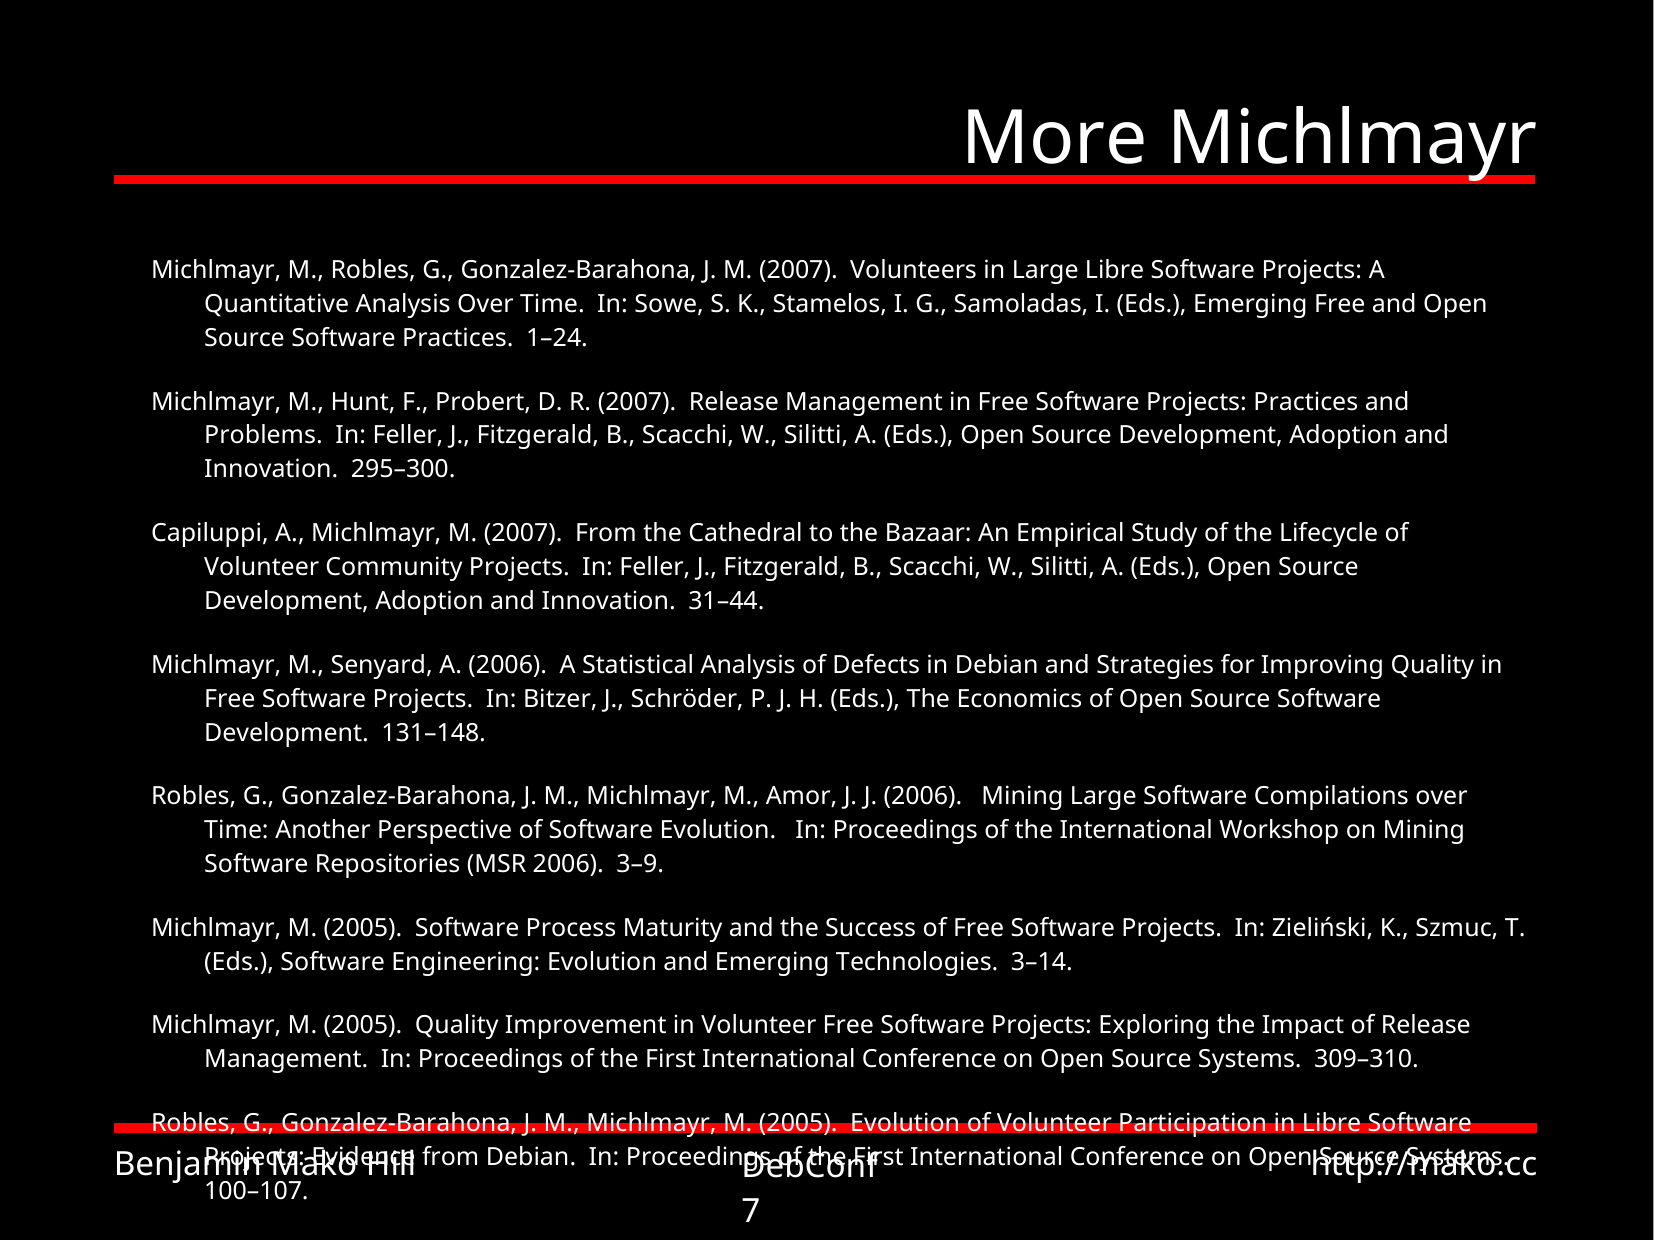

# More Michlmayr
Michlmayr, M., Robles, G., Gonzalez-Barahona, J. M. (2007). Volunteers in Large Libre Software Projects: A Quantitative Analysis Over Time. In: Sowe, S. K., Stamelos, I. G., Samoladas, I. (Eds.), Emerging Free and Open Source Software Practices. 1–24.
Michlmayr, M., Hunt, F., Probert, D. R. (2007). Release Management in Free Software Projects: Practices and Problems. In: Feller, J., Fitzgerald, B., Scacchi, W., Silitti, A. (Eds.), Open Source Development, Adoption and Innovation. 295–300.
Capiluppi, A., Michlmayr, M. (2007). From the Cathedral to the Bazaar: An Empirical Study of the Lifecycle of Volunteer Community Projects. In: Feller, J., Fitzgerald, B., Scacchi, W., Silitti, A. (Eds.), Open Source Development, Adoption and Innovation. 31–44.
Michlmayr, M., Senyard, A. (2006). A Statistical Analysis of Defects in Debian and Strategies for Improving Quality in Free Software Projects. In: Bitzer, J., Schröder, P. J. H. (Eds.), The Economics of Open Source Software Development. 131–148.
Robles, G., Gonzalez-Barahona, J. M., Michlmayr, M., Amor, J. J. (2006).  Mining Large Software Compilations over Time: Another Perspective of Software Evolution.  In: Proceedings of the International Workshop on Mining Software Repositories (MSR 2006). 3–9.
Michlmayr, M. (2005). Software Process Maturity and the Success of Free Software Projects. In: Zieliński, K., Szmuc, T. (Eds.), Software Engineering: Evolution and Emerging Technologies. 3–14.
Michlmayr, M. (2005). Quality Improvement in Volunteer Free Software Projects: Exploring the Impact of Release Management. In: Proceedings of the First International Conference on Open Source Systems. 309–310.
Robles, G., Gonzalez-Barahona, J. M., Michlmayr, M. (2005). Evolution of Volunteer Participation in Libre Software Projects: Evidence from Debian. In: Proceedings of the First International Conference on Open Source Systems. 100–107.
Michlmayr, M., Hunt, F., Probert, D. (2005). Quality Practices and Problems in Free Software Projects. In: Proceedings of the First International Conference on Open Source Systems. 24–28.